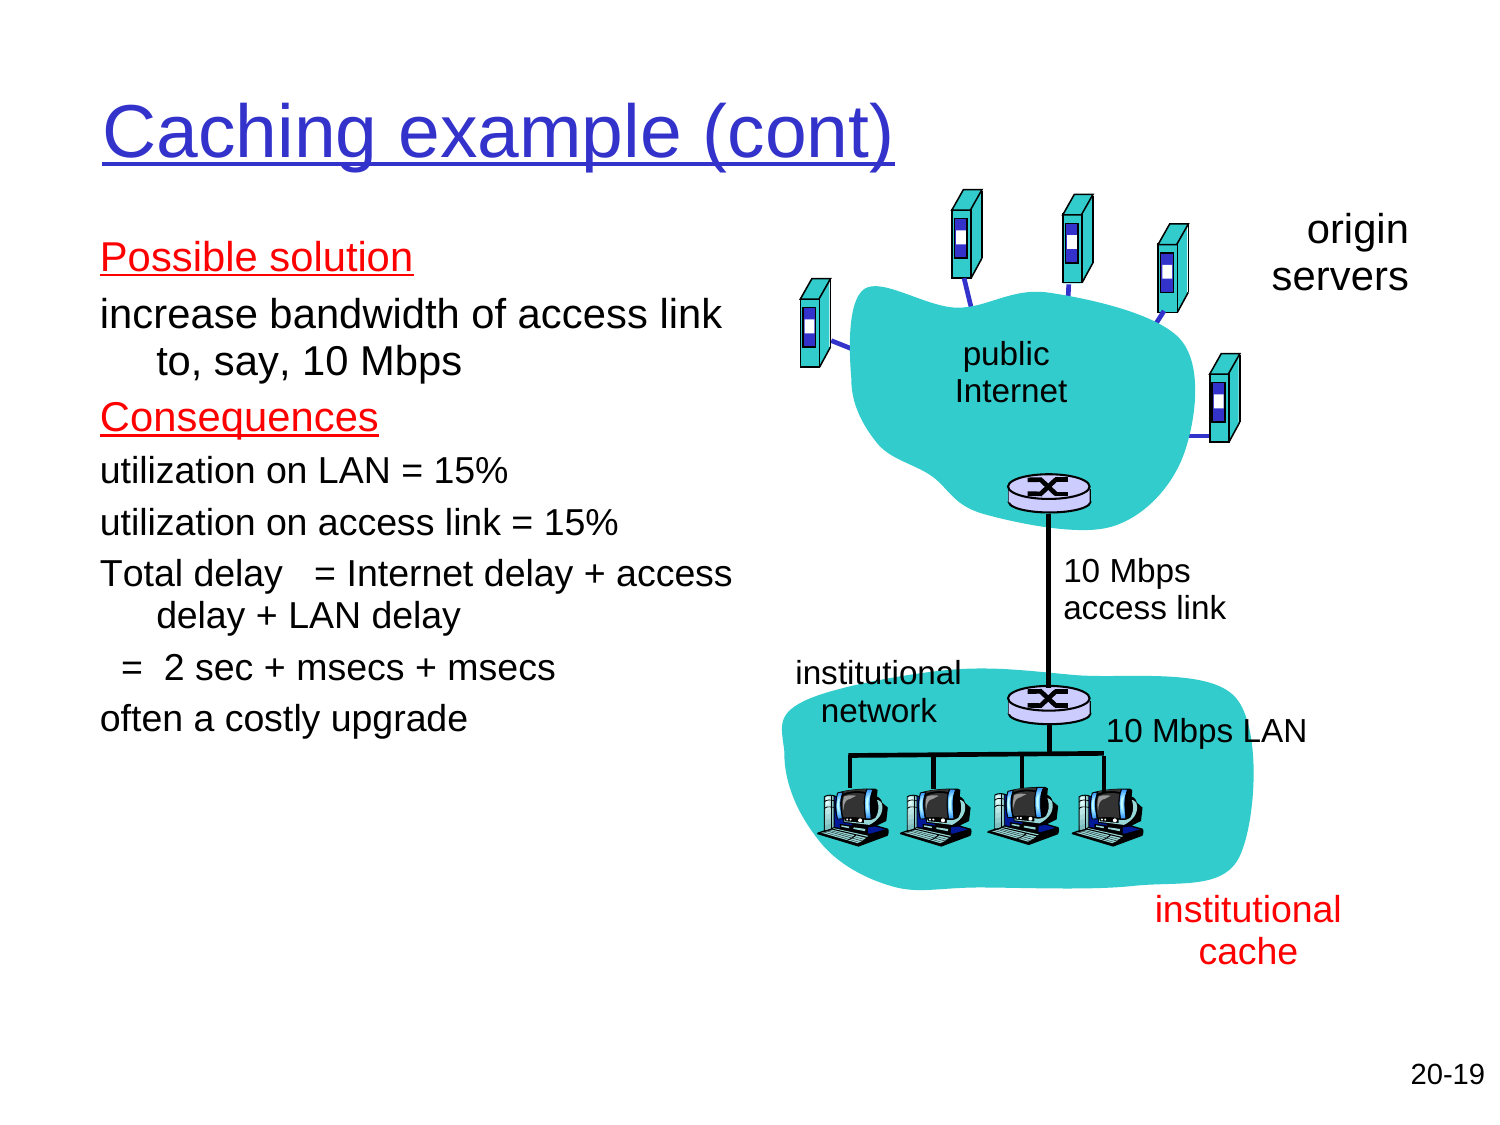

# Caching example (cont)
origin
servers
Possible solution
increase bandwidth of access link to, say, 10 Mbps
Consequences
utilization on LAN = 15%
utilization on access link = 15%
Total delay = Internet delay + access delay + LAN delay
 = 2 sec + msecs + msecs
often a costly upgrade
public
 Internet
10 Mbps
access link
institutional
network
10 Mbps LAN
institutional
cache
19